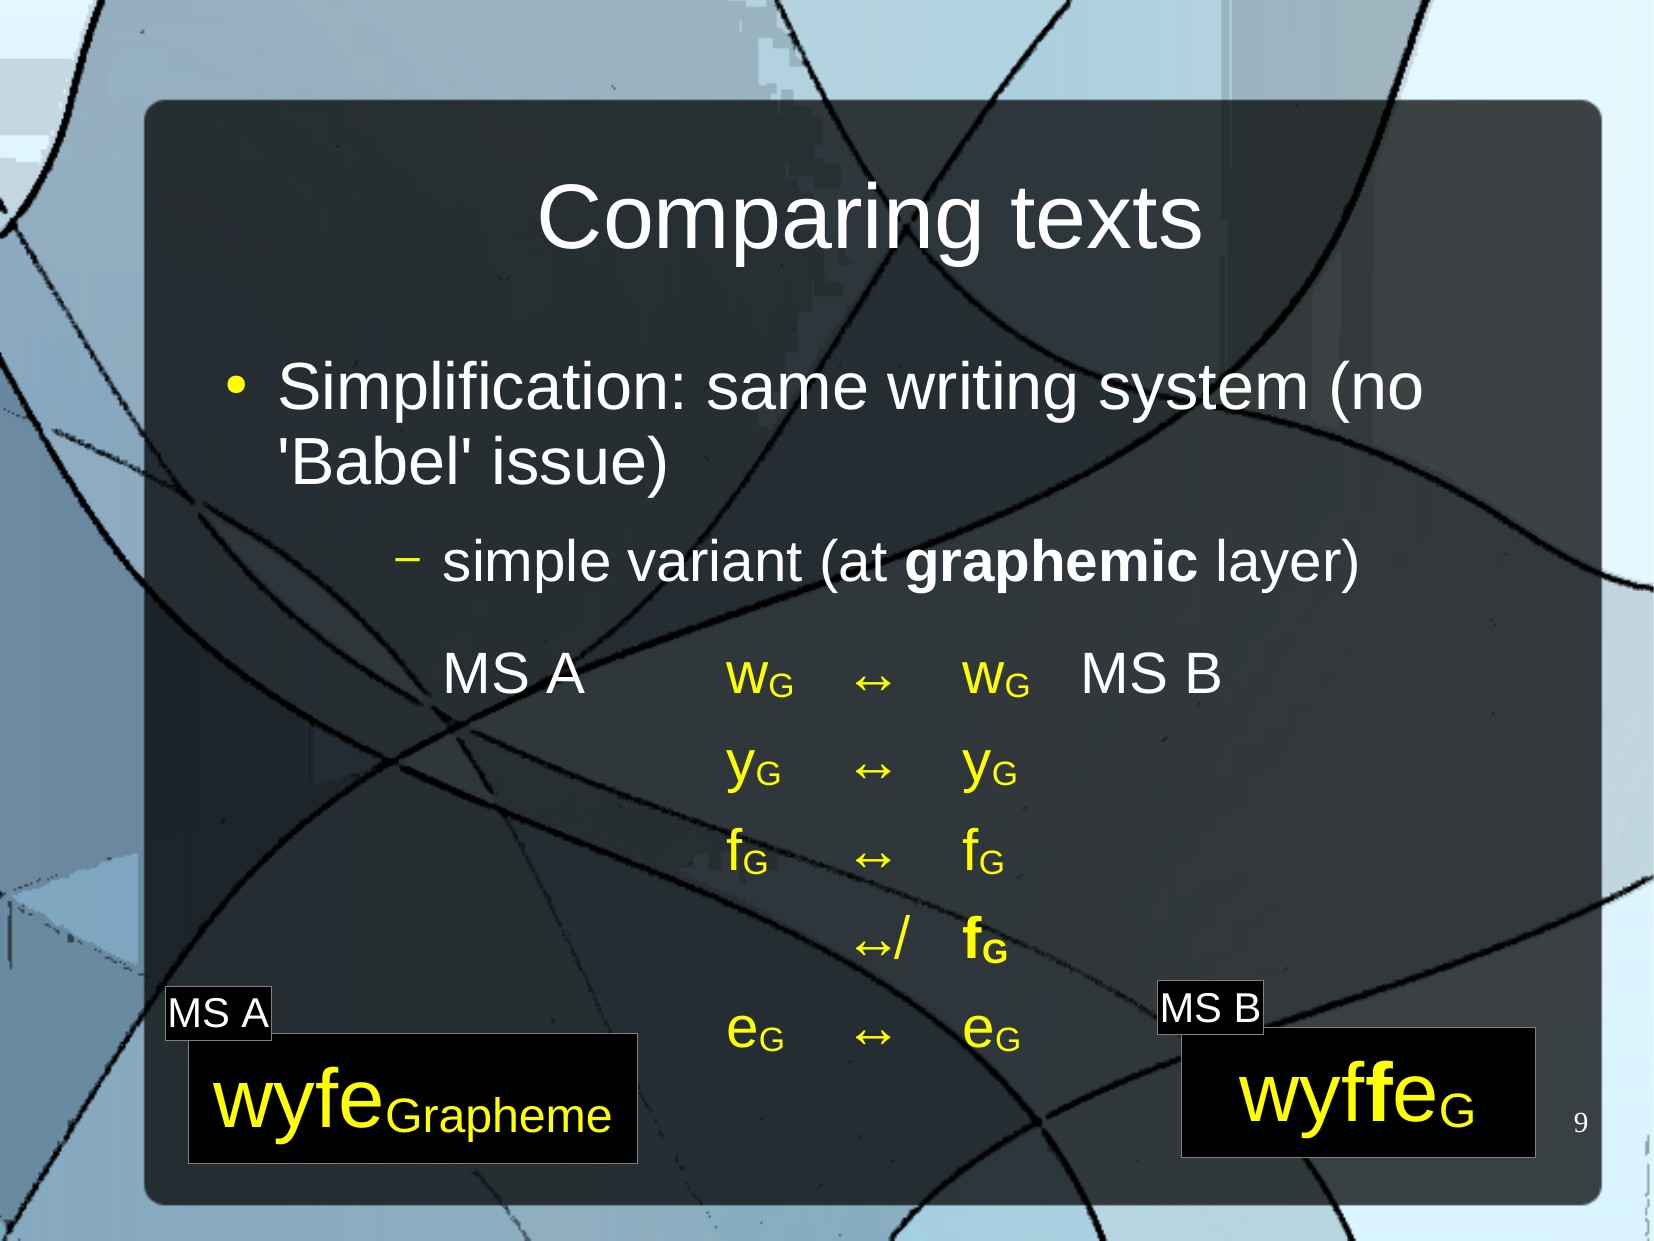

# Comparing texts
Simplification: same writing system (no 'Babel' issue)
simple variant (at graphemic layer)
MS A		wG	↔	wG	MS B
		yG	↔	yG
		fG	↔	fG
			↮	fG
		eG	↔	eG
MS B
MS A
wyffeG
wyfeGrapheme
9